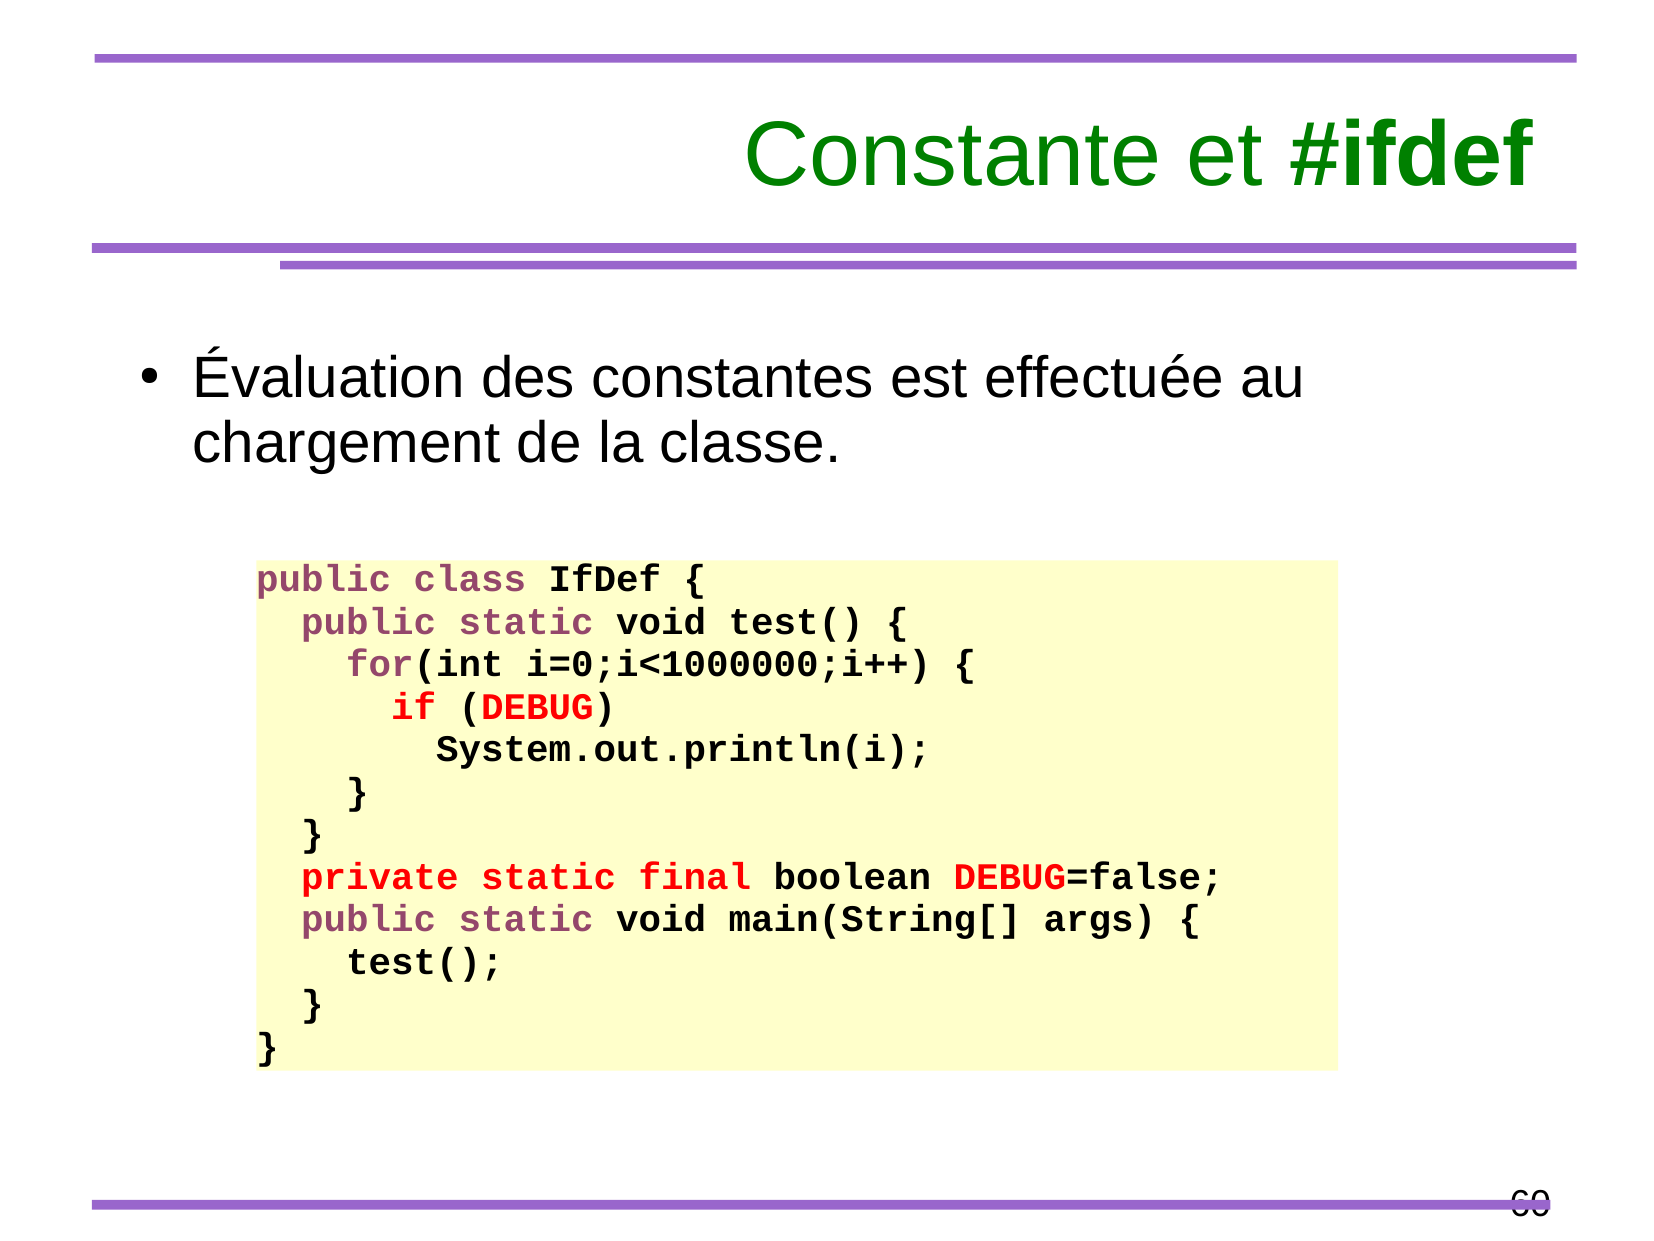

# Constante et #ifdef
Évaluation des constantes est effectuée au chargement de la classe.
public class IfDef {
 public static void test() {
 for(int i=0;i<1000000;i++) {
 if (DEBUG)
 System.out.println(i);
 }
 }
 private static final boolean DEBUG=false;
 public static void main(String[] args) {
 test();
 }
}